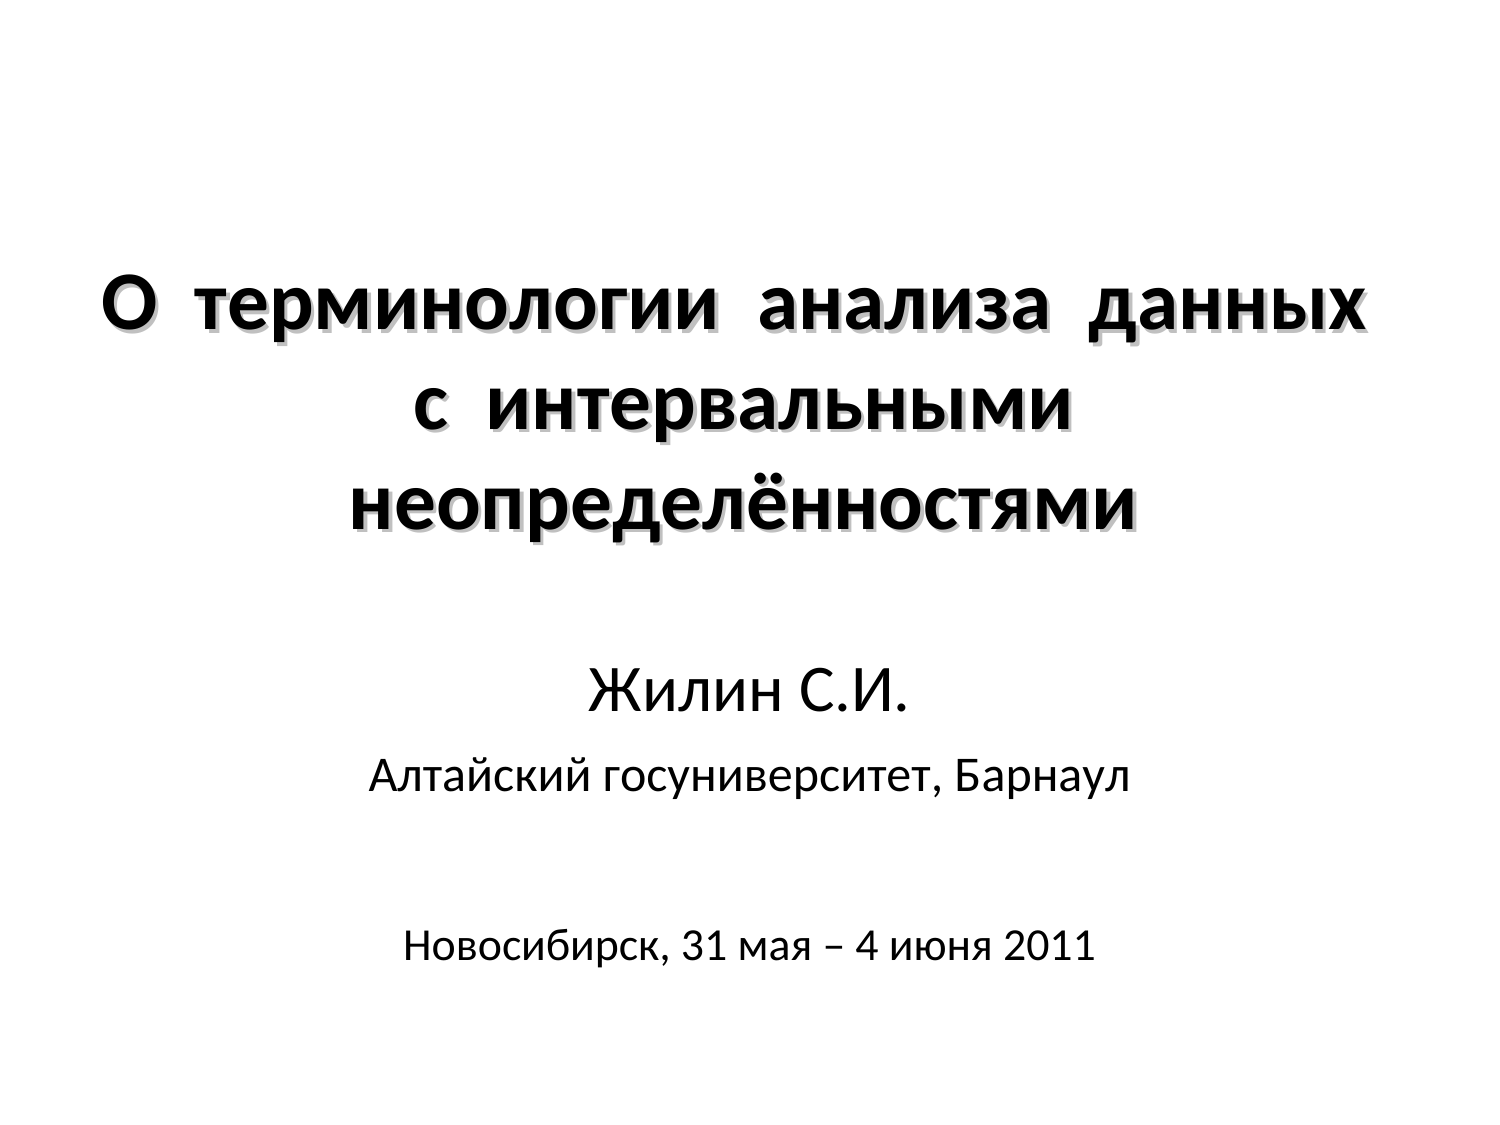

О терминологии анализа данных
с интервальными неопределённостями
Жилин С.И.
Алтайский госуниверситет, Барнаул
Новосибирск, 31 мая – 4 июня 2011